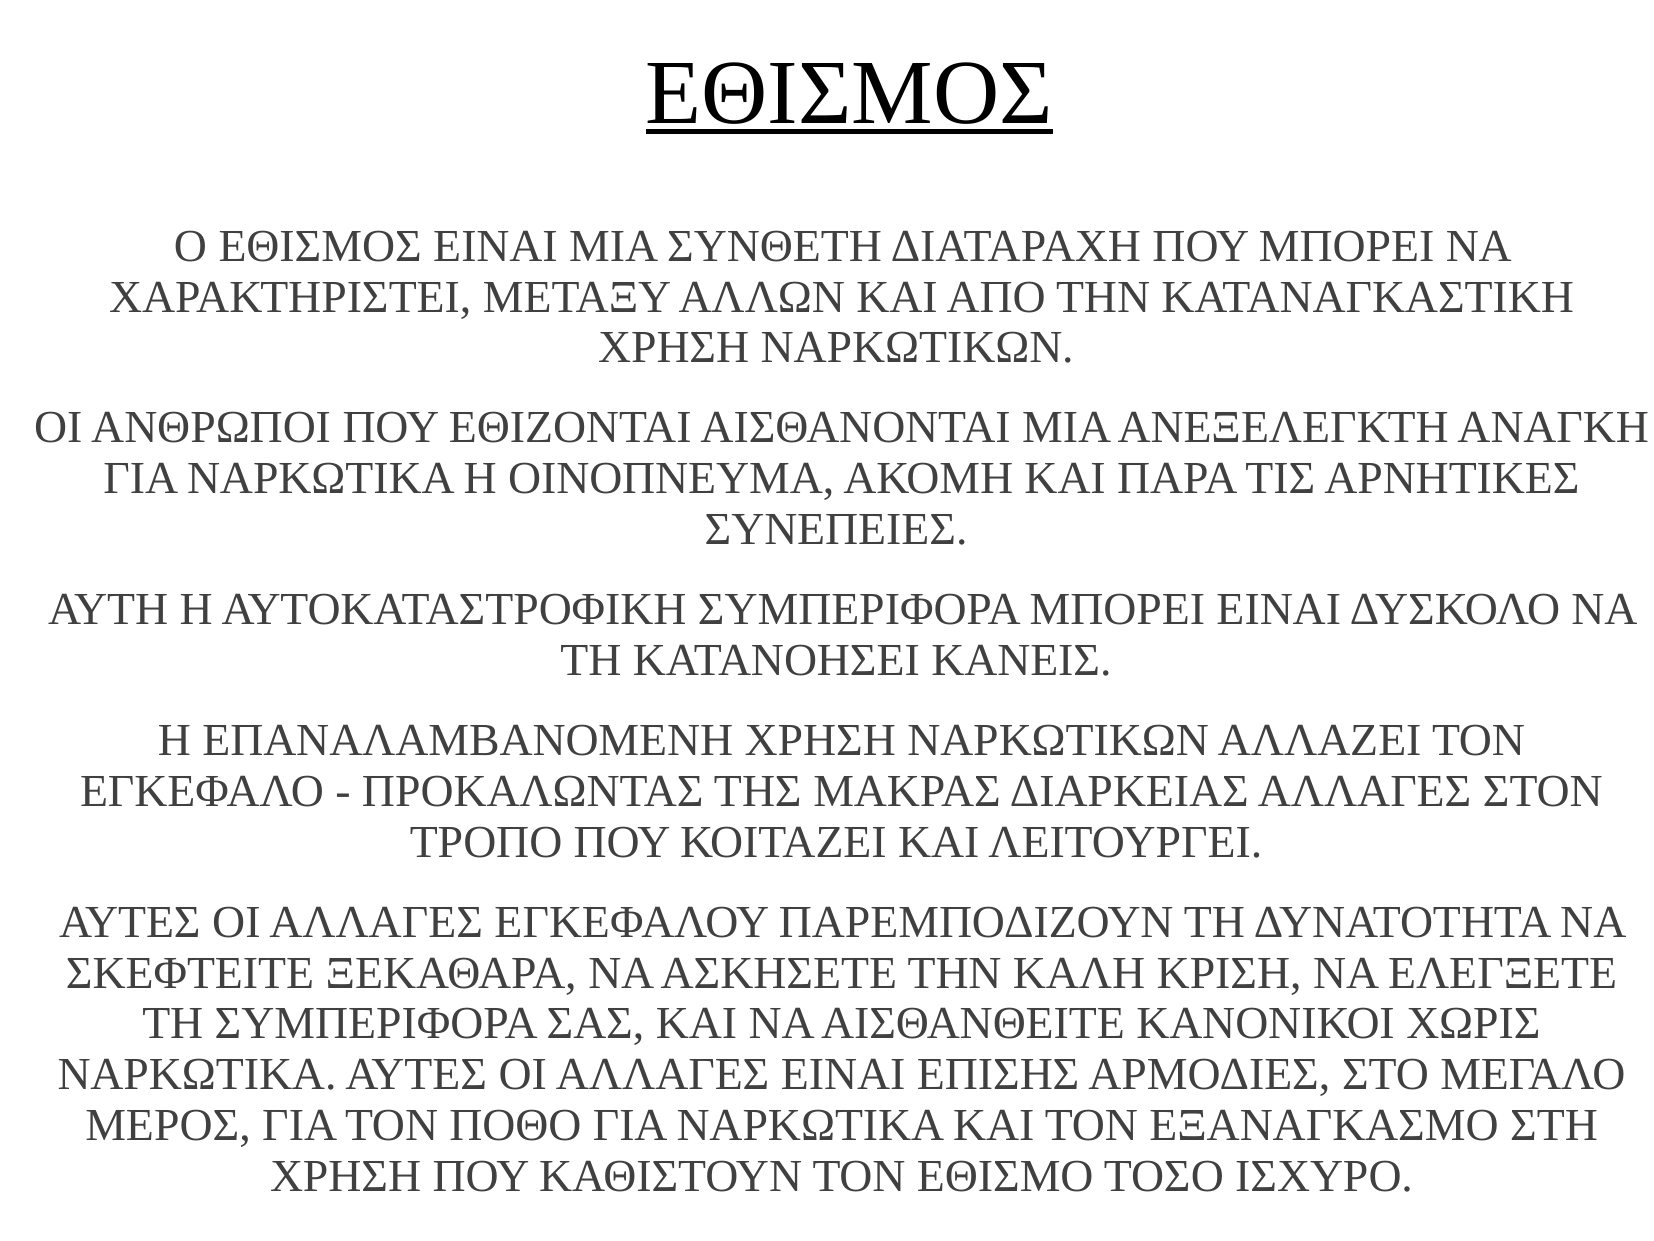

# ΕΘΙΣΜΟΣ
Ο ΕΘΙΣΜΟΣ ΕΙΝΑΙ ΜΙΑ ΣΥΝΘΕΤΗ ΔΙΑΤΑΡΑΧΗ ΠΟΥ ΜΠΟΡΕΙ ΝΑ ΧΑΡΑΚΤΗΡΙΣΤΕΙ, ΜΕΤΑΞΥ ΑΛΛΩΝ ΚΑΙ ΑΠΟ ΤΗΝ ΚΑΤΑΝΑΓΚΑΣΤΙΚΗ ΧΡΗΣΗ ΝΑΡΚΩΤΙΚΩΝ.
ΟΙ ΑΝΘΡΩΠΟΙ ΠΟΥ ΕΘΙΖΟΝΤΑΙ ΑΙΣΘΑΝΟΝΤΑΙ ΜΙΑ ΑΝΕΞΕΛΕΓΚΤΗ ΑΝΑΓΚΗ ΓΙΑ ΝΑΡΚΩΤΙΚΑ Η ΟΙΝΟΠΝΕΥΜΑ, ΑΚΟΜΗ ΚΑΙ ΠΑΡΑ ΤΙΣ ΑΡΝΗΤΙΚΕΣ ΣΥΝΕΠΕΙΕΣ.
ΑΥΤΗ Η ΑΥΤΟΚΑΤΑΣΤΡΟΦΙΚΗ ΣΥΜΠΕΡΙΦΟΡΑ ΜΠΟΡΕΙ ΕΙΝΑΙ ΔΥΣΚΟΛΟ ΝΑ ΤΗ ΚΑΤΑΝΟΗΣΕΙ ΚΑΝΕΙΣ.
Η ΕΠΑΝΑΛΑΜΒΑΝΟΜΕΝΗ ΧΡΗΣΗ ΝΑΡΚΩΤΙΚΩΝ ΑΛΛΑΖΕΙ ΤΟΝ ΕΓΚΕΦΑΛΟ - ΠΡΟΚΑΛΩΝΤΑΣ ΤΗΣ ΜΑΚΡΑΣ ΔΙΑΡΚΕΙΑΣ ΑΛΛΑΓΕΣ ΣΤΟΝ ΤΡΟΠΟ ΠΟΥ ΚΟΙΤΑΖΕΙ ΚΑΙ ΛΕΙΤΟΥΡΓΕΙ.
ΑΥΤΕΣ ΟΙ ΑΛΛΑΓΕΣ ΕΓΚΕΦΑΛΟΥ ΠΑΡΕΜΠΟΔΙΖΟΥΝ ΤΗ ΔΥΝΑΤΟΤΗΤΑ ΝΑ ΣΚΕΦΤΕΙΤΕ ΞΕΚΑΘΑΡΑ, ΝΑ ΑΣΚΗΣΕΤΕ ΤΗΝ ΚΑΛΗ ΚΡΙΣΗ, ΝΑ ΕΛΕΓΞΕΤΕ ΤΗ ΣΥΜΠΕΡΙΦΟΡΑ ΣΑΣ, ΚΑΙ ΝΑ ΑΙΣΘΑΝΘΕΙΤΕ ΚΑΝΟΝΙΚΟΙ ΧΩΡΙΣ ΝΑΡΚΩΤΙΚΑ. ΑΥΤΕΣ ΟΙ ΑΛΛΑΓΕΣ ΕΙΝΑΙ ΕΠΙΣΗΣ ΑΡΜΟΔΙΕΣ, ΣΤΟ ΜΕΓΑΛΟ ΜΕΡΟΣ, ΓΙΑ ΤΟΝ ΠΟΘΟ ΓΙΑ ΝΑΡΚΩΤΙΚΑ ΚΑΙ ΤΟΝ ΕΞΑΝΑΓΚΑΣΜΟ ΣΤΗ ΧΡΗΣΗ ΠΟΥ ΚΑΘΙΣΤΟΥΝ ΤΟΝ ΕΘΙΣΜΟ ΤΟΣΟ ΙΣΧΥΡΟ.